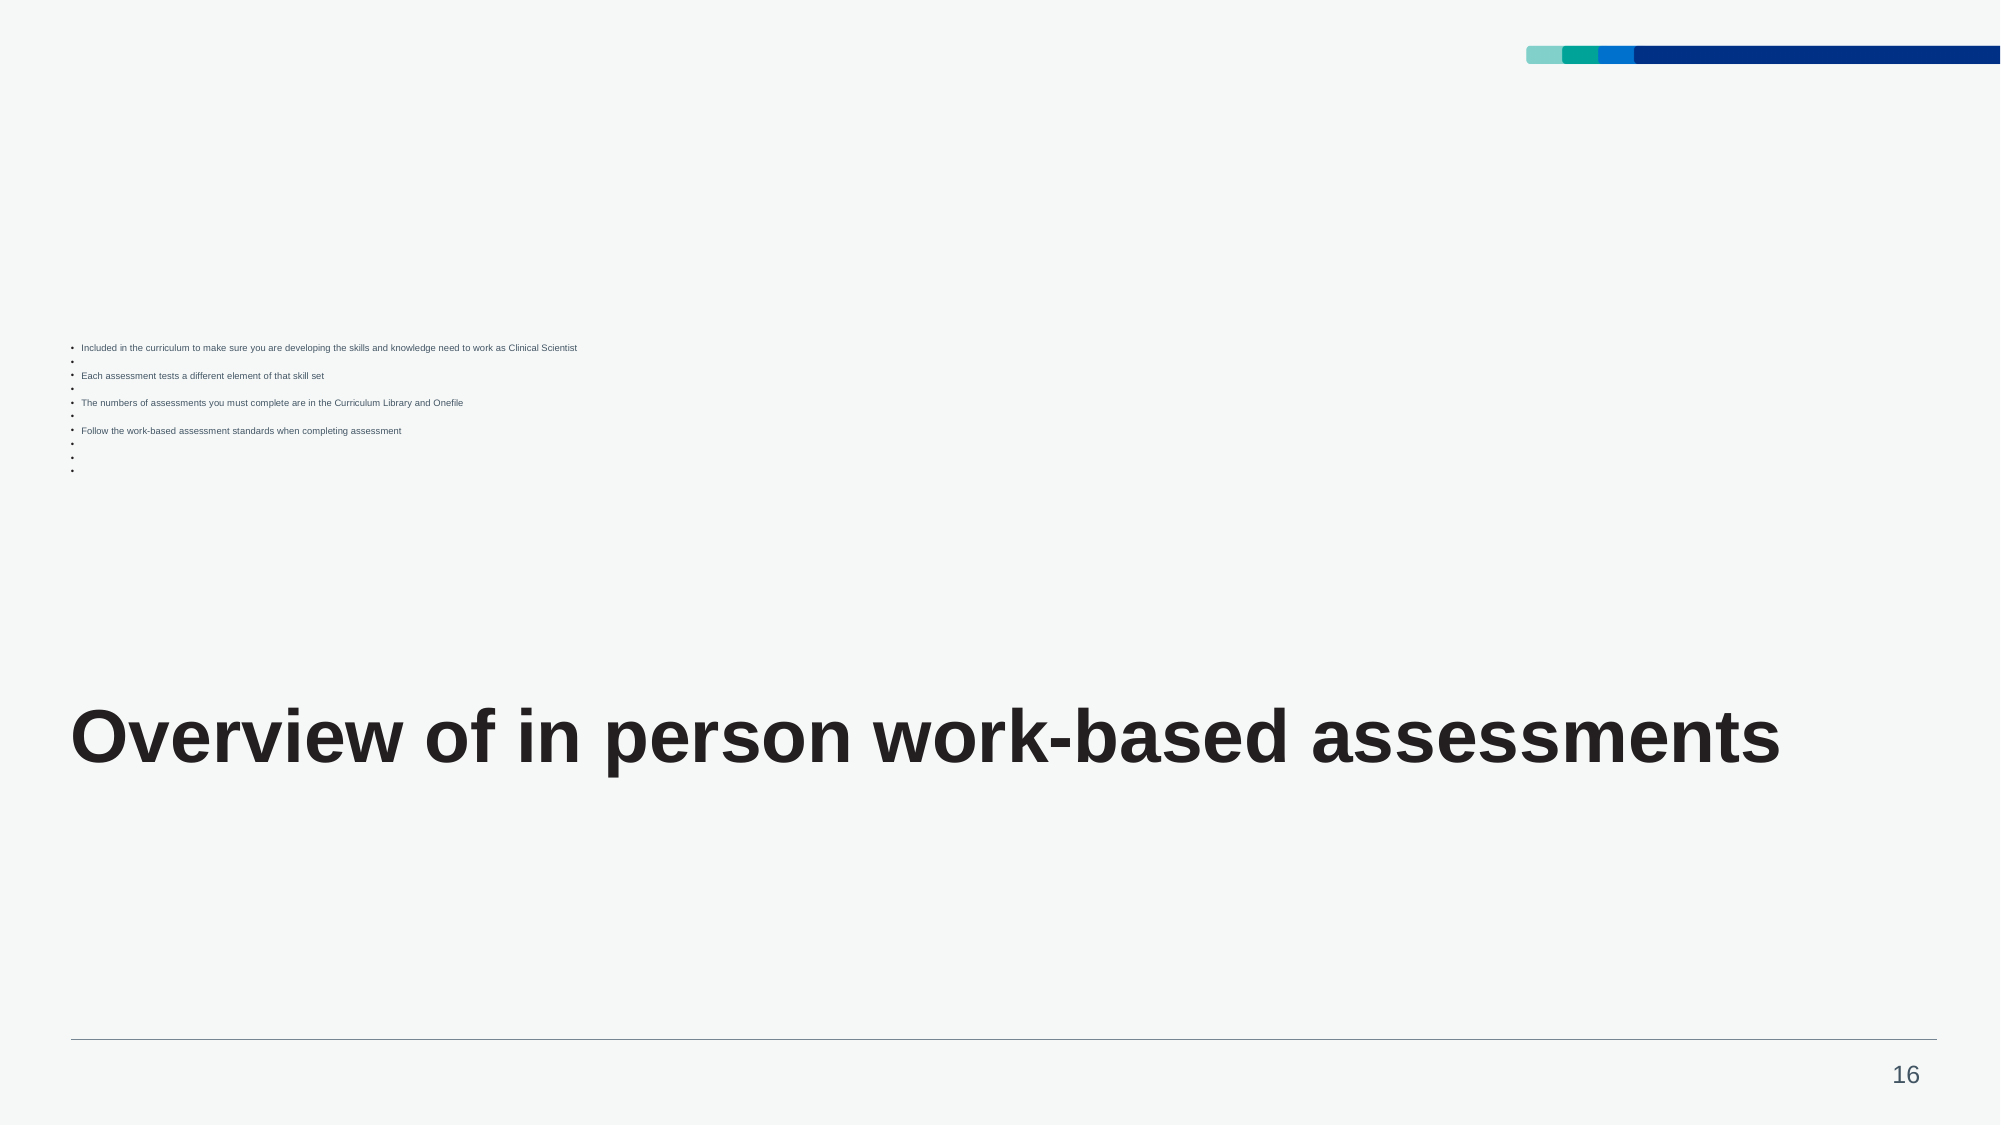

Included in the curriculum to make sure you are developing the skills and knowledge need to work as Clinical Scientist
Each assessment tests a different element of that skill set
The numbers of assessments you must complete are in the Curriculum Library and Onefile
Follow the work-based assessment standards when completing assessment
# Overview of in person work-based assessments